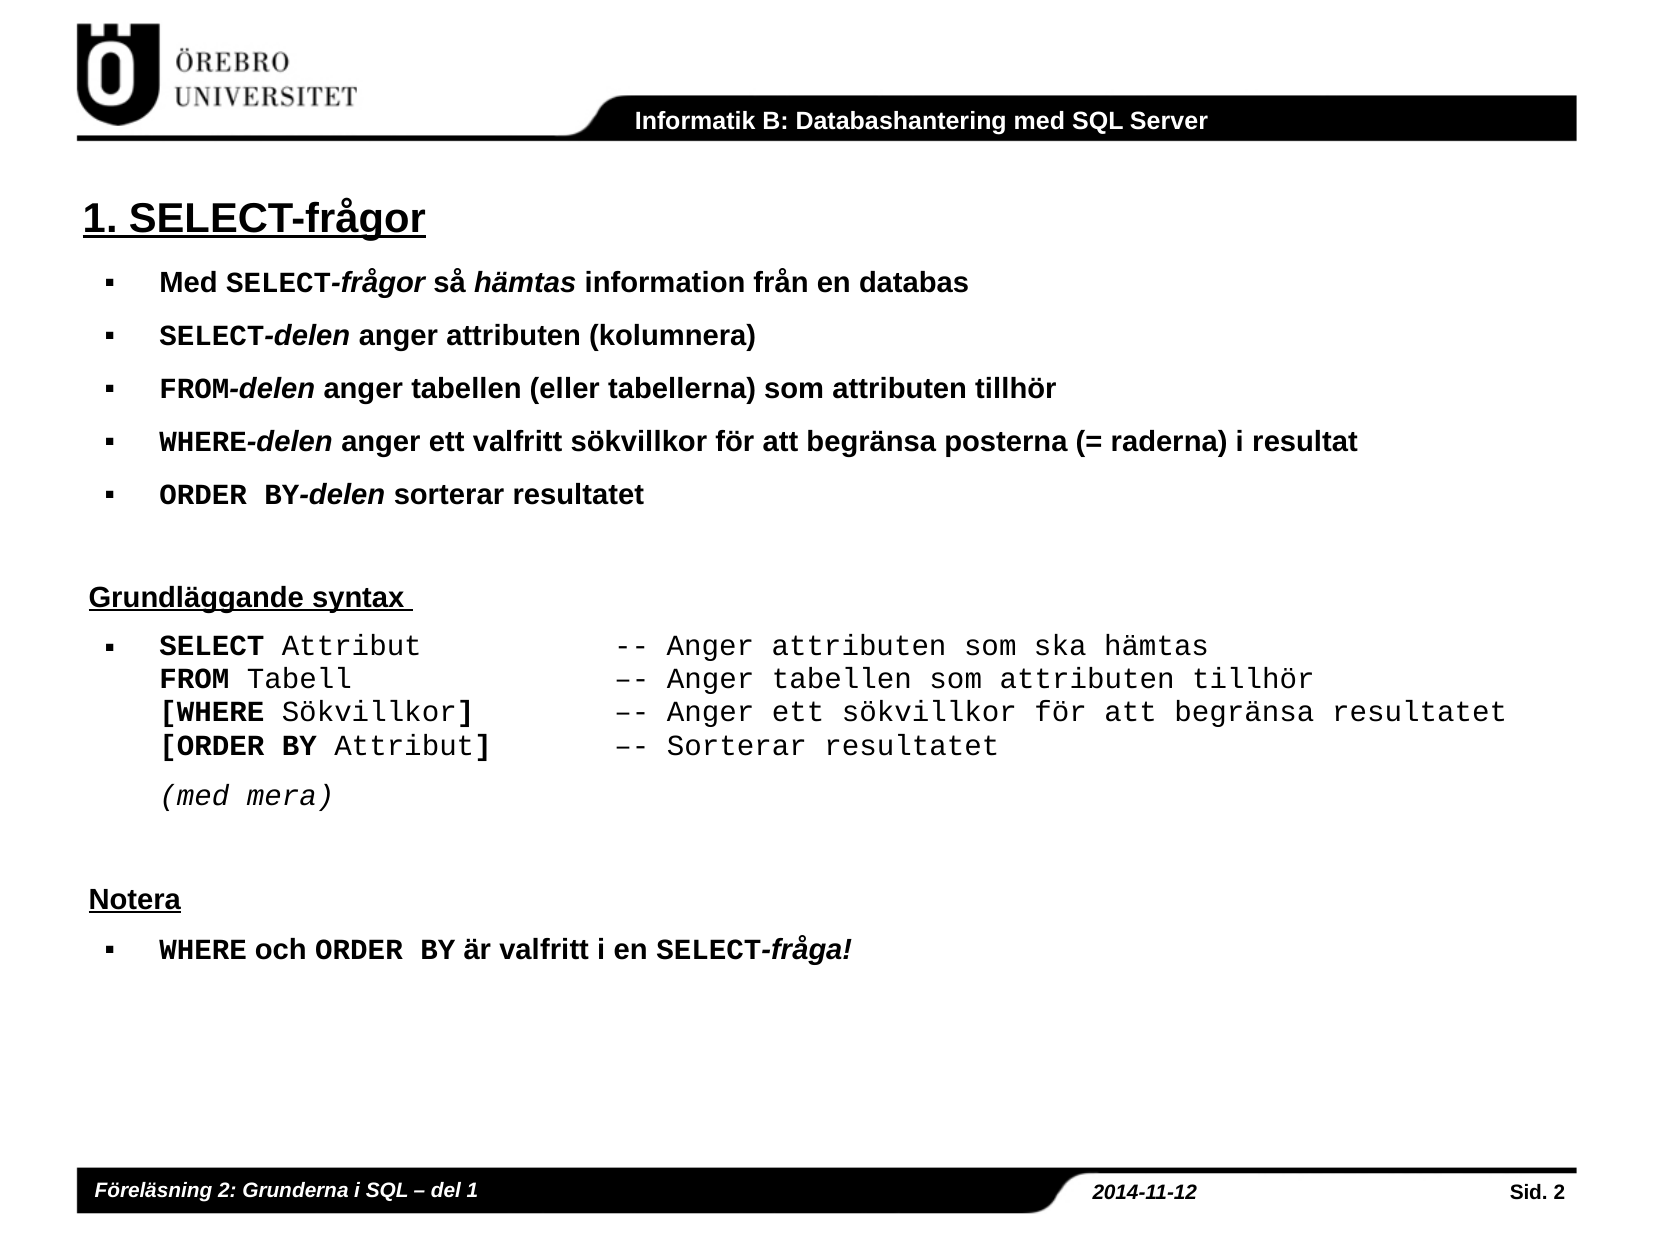

# 1. SELECT-frågor
Med SELECT-frågor så hämtas information från en databas
SELECT-delen anger attributen (kolumnera)
FROM-delen anger tabellen (eller tabellerna) som attributen tillhör
WHERE-delen anger ett valfritt sökvillkor för att begränsa posterna (= raderna) i resultat
ORDER BY-delen sorterar resultatet
Grundläggande syntax
SELECT Attribut -- Anger attributen som ska hämtas
FROM Tabell –- Anger tabellen som attributen tillhör
[WHERE Sökvillkor] –- Anger ett sökvillkor för att begränsa resultatet
[ORDER BY Attribut] –- Sorterar resultatet
(med mera)
Notera
WHERE och ORDER BY är valfritt i en SELECT-fråga!
Föreläsning 2: Grunderna i SQL – del 1
2014-11-12
2